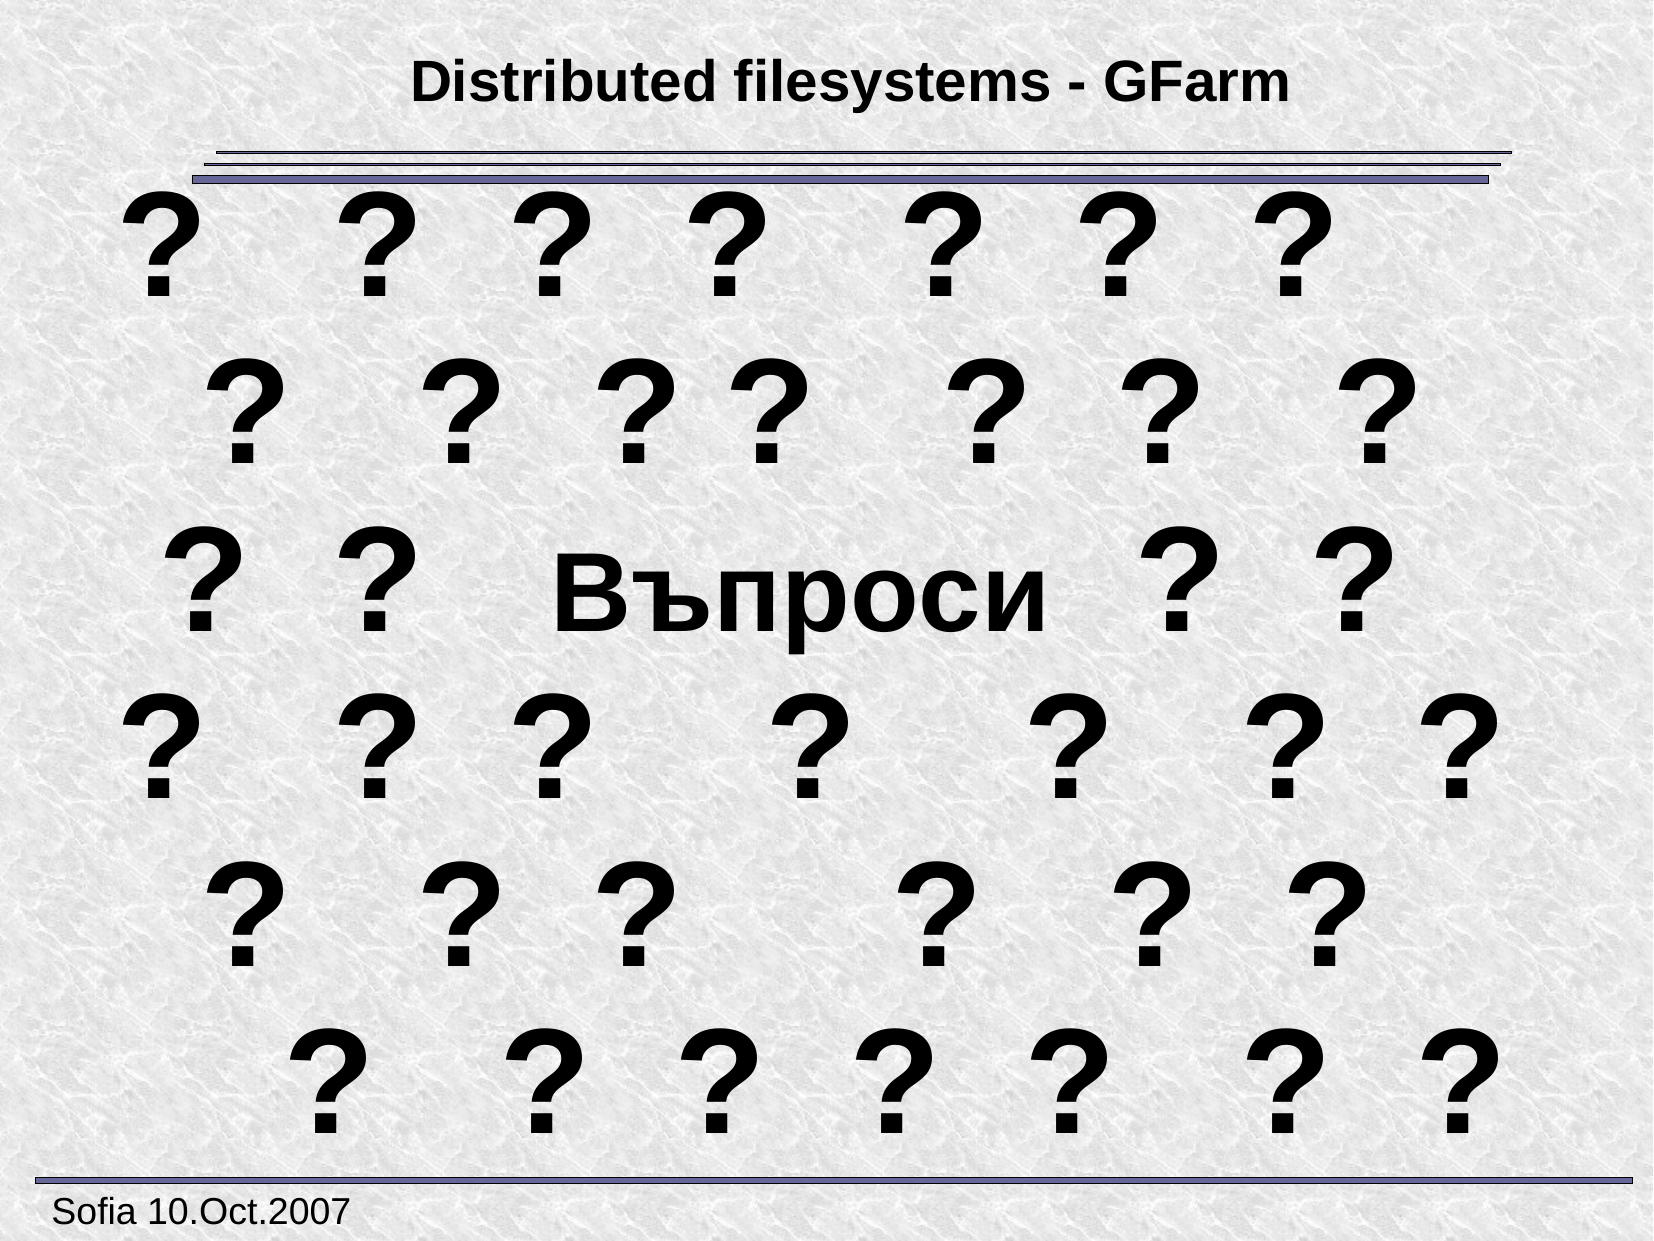

Distributed filesystems - GFarm
? ? ? ? ? ? ?
 ? ? ? ? ? ? ?
 ? ? Въпроси ? ?
? ? ? ? ? ? ?
 ? ? ? ? ? ?
 ? ? ? ? ? ? ?
Sofia 10.Oct.2007